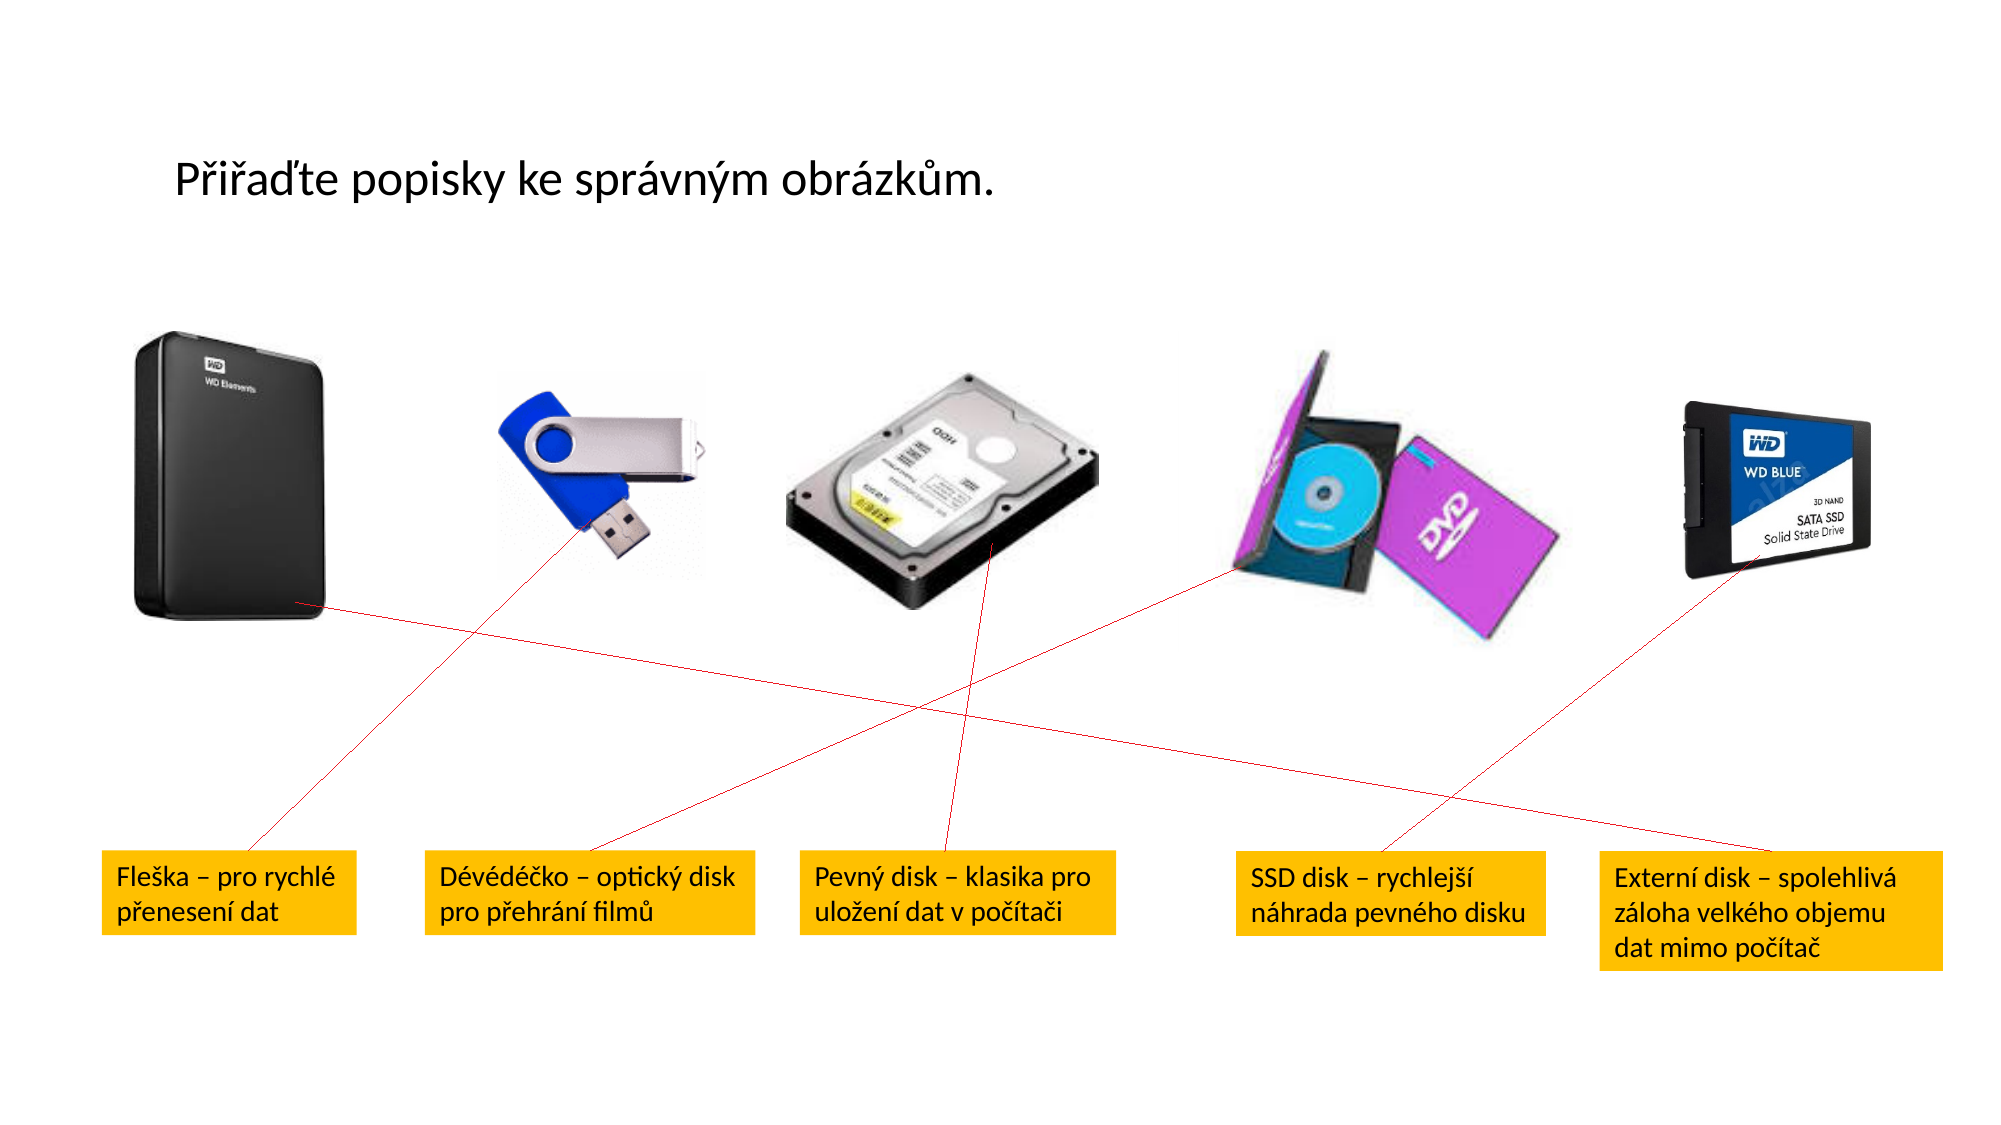

Přiřaďte popisky ke správným obrázkům.
Fleška – pro rychlé přenesení dat
Dévédéčko – optický disk pro přehrání filmů
Pevný disk – klasika pro uložení dat v počítači
SSD disk – rychlejší náhrada pevného disku
Externí disk – spolehlivá záloha velkého objemu dat mimo počítač